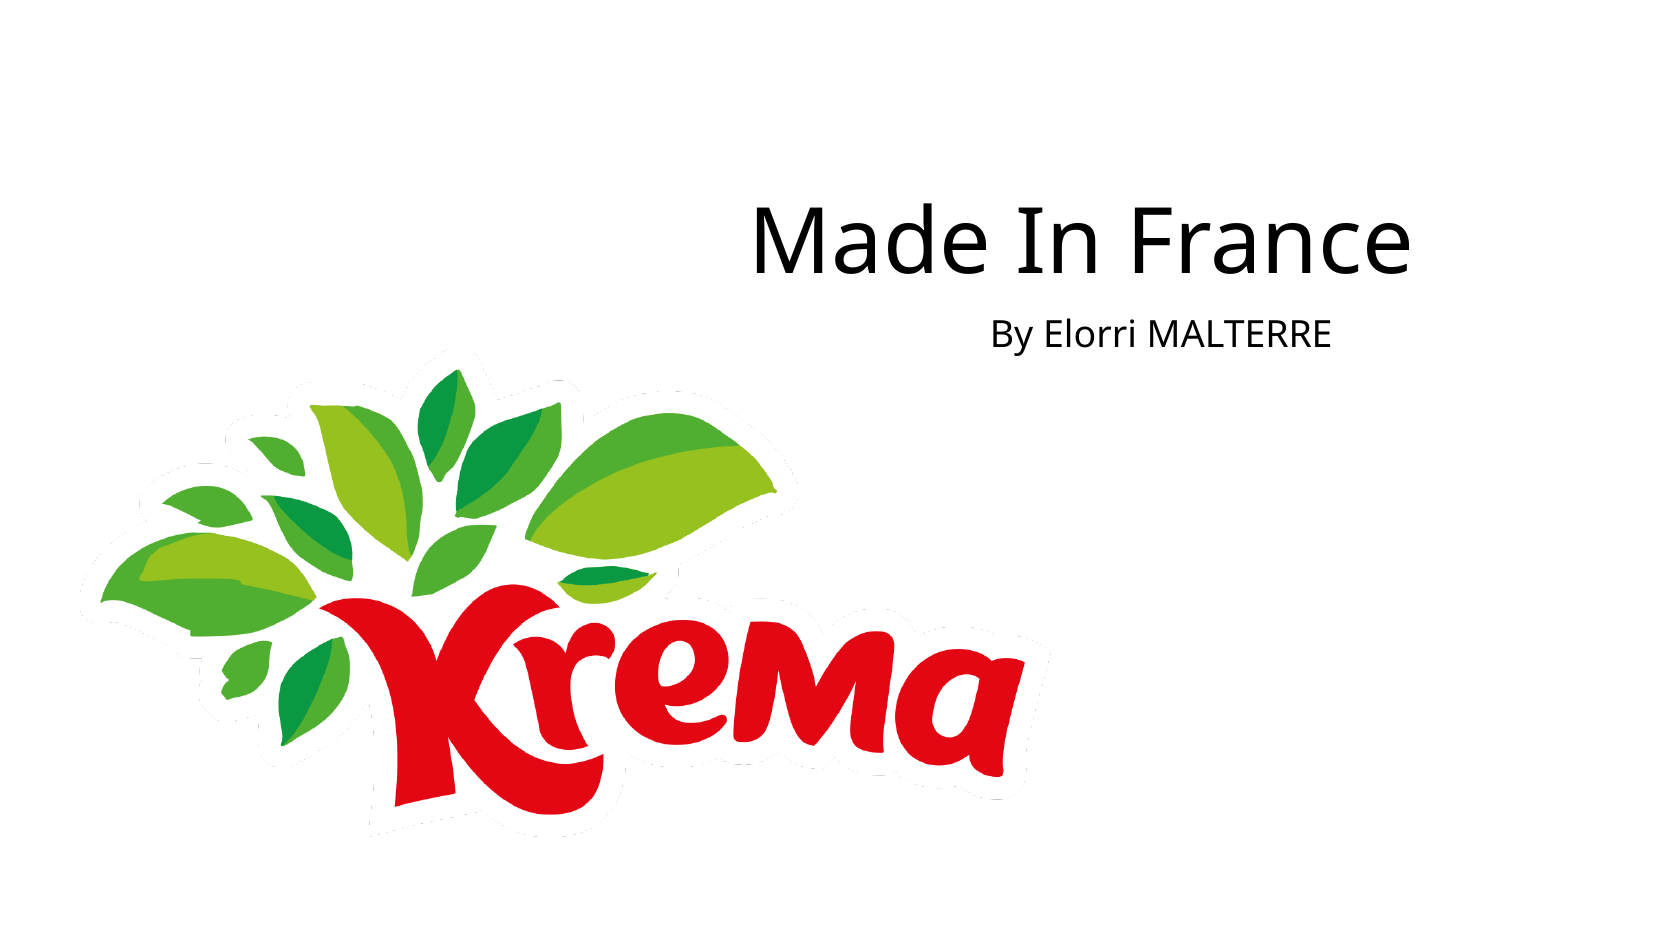

# Made In France
By Elorri MALTERRE